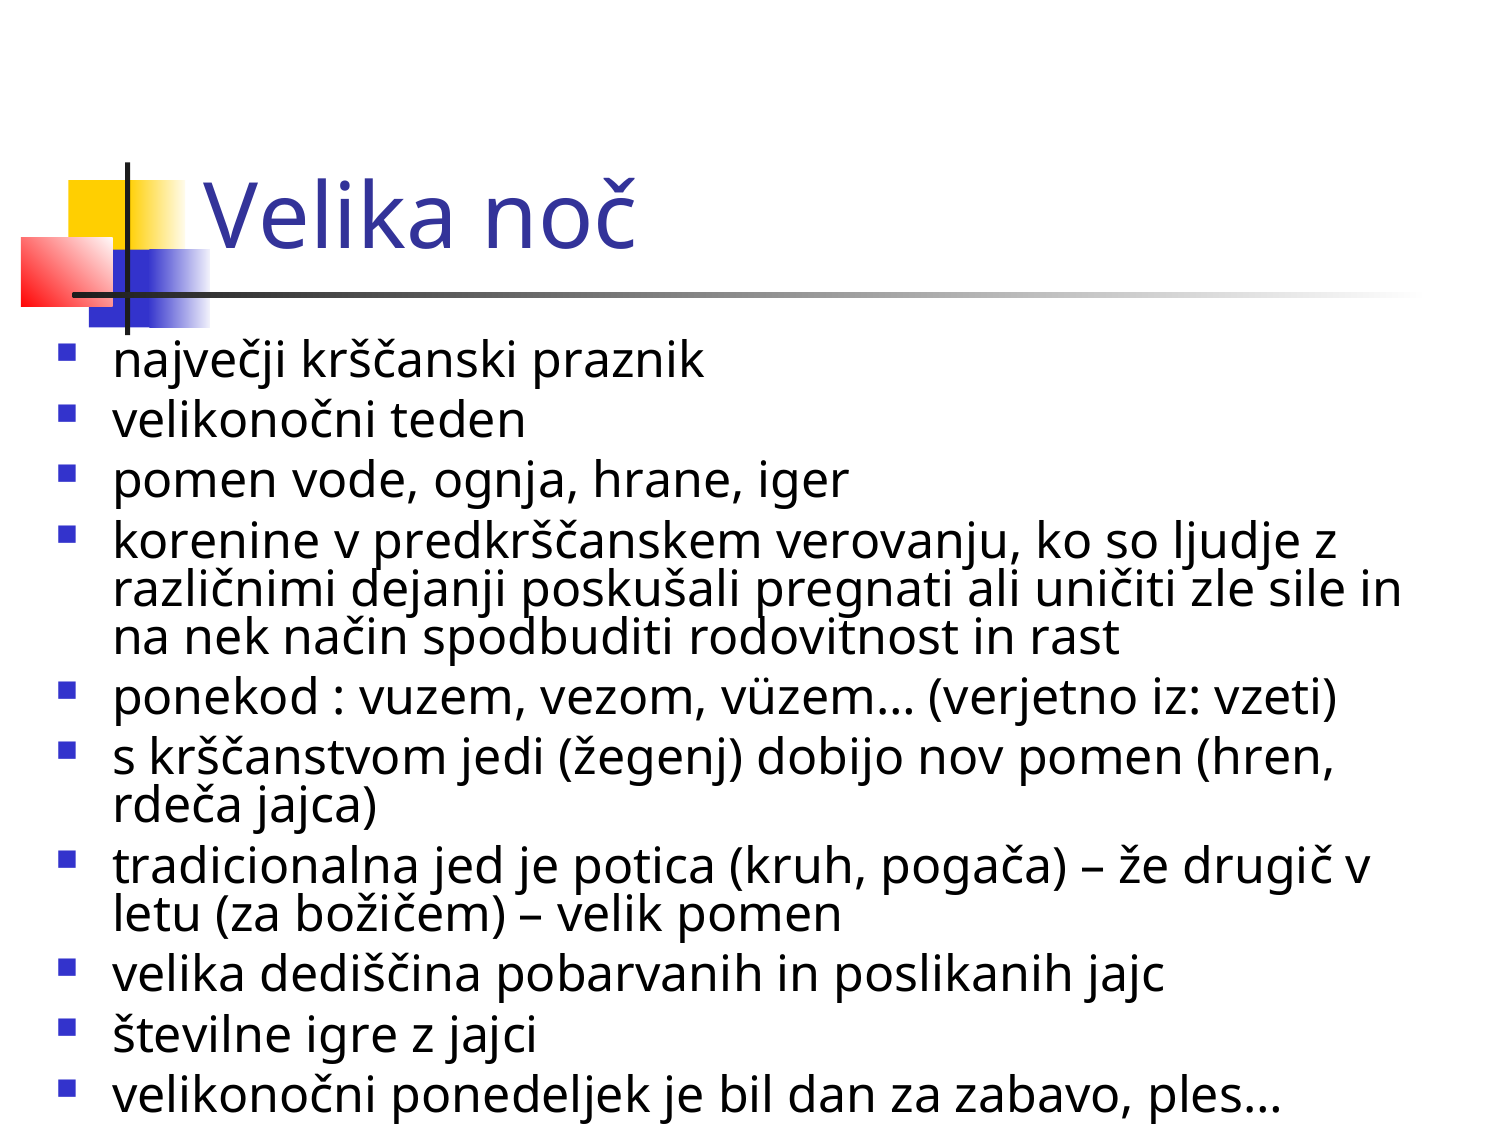

# Velika noč
največji krščanski praznik
velikonočni teden
pomen vode, ognja, hrane, iger
korenine v predkrščanskem verovanju, ko so ljudje z različnimi dejanji poskušali pregnati ali uničiti zle sile in na nek način spodbuditi rodovitnost in rast
ponekod : vuzem, vezom, vüzem… (verjetno iz: vzeti)
s krščanstvom jedi (žegenj) dobijo nov pomen (hren, rdeča jajca)
tradicionalna jed je potica (kruh, pogača) – že drugič v letu (za božičem) – velik pomen
velika dediščina pobarvanih in poslikanih jajc
številne igre z jajci
velikonočni ponedeljek je bil dan za zabavo, ples…